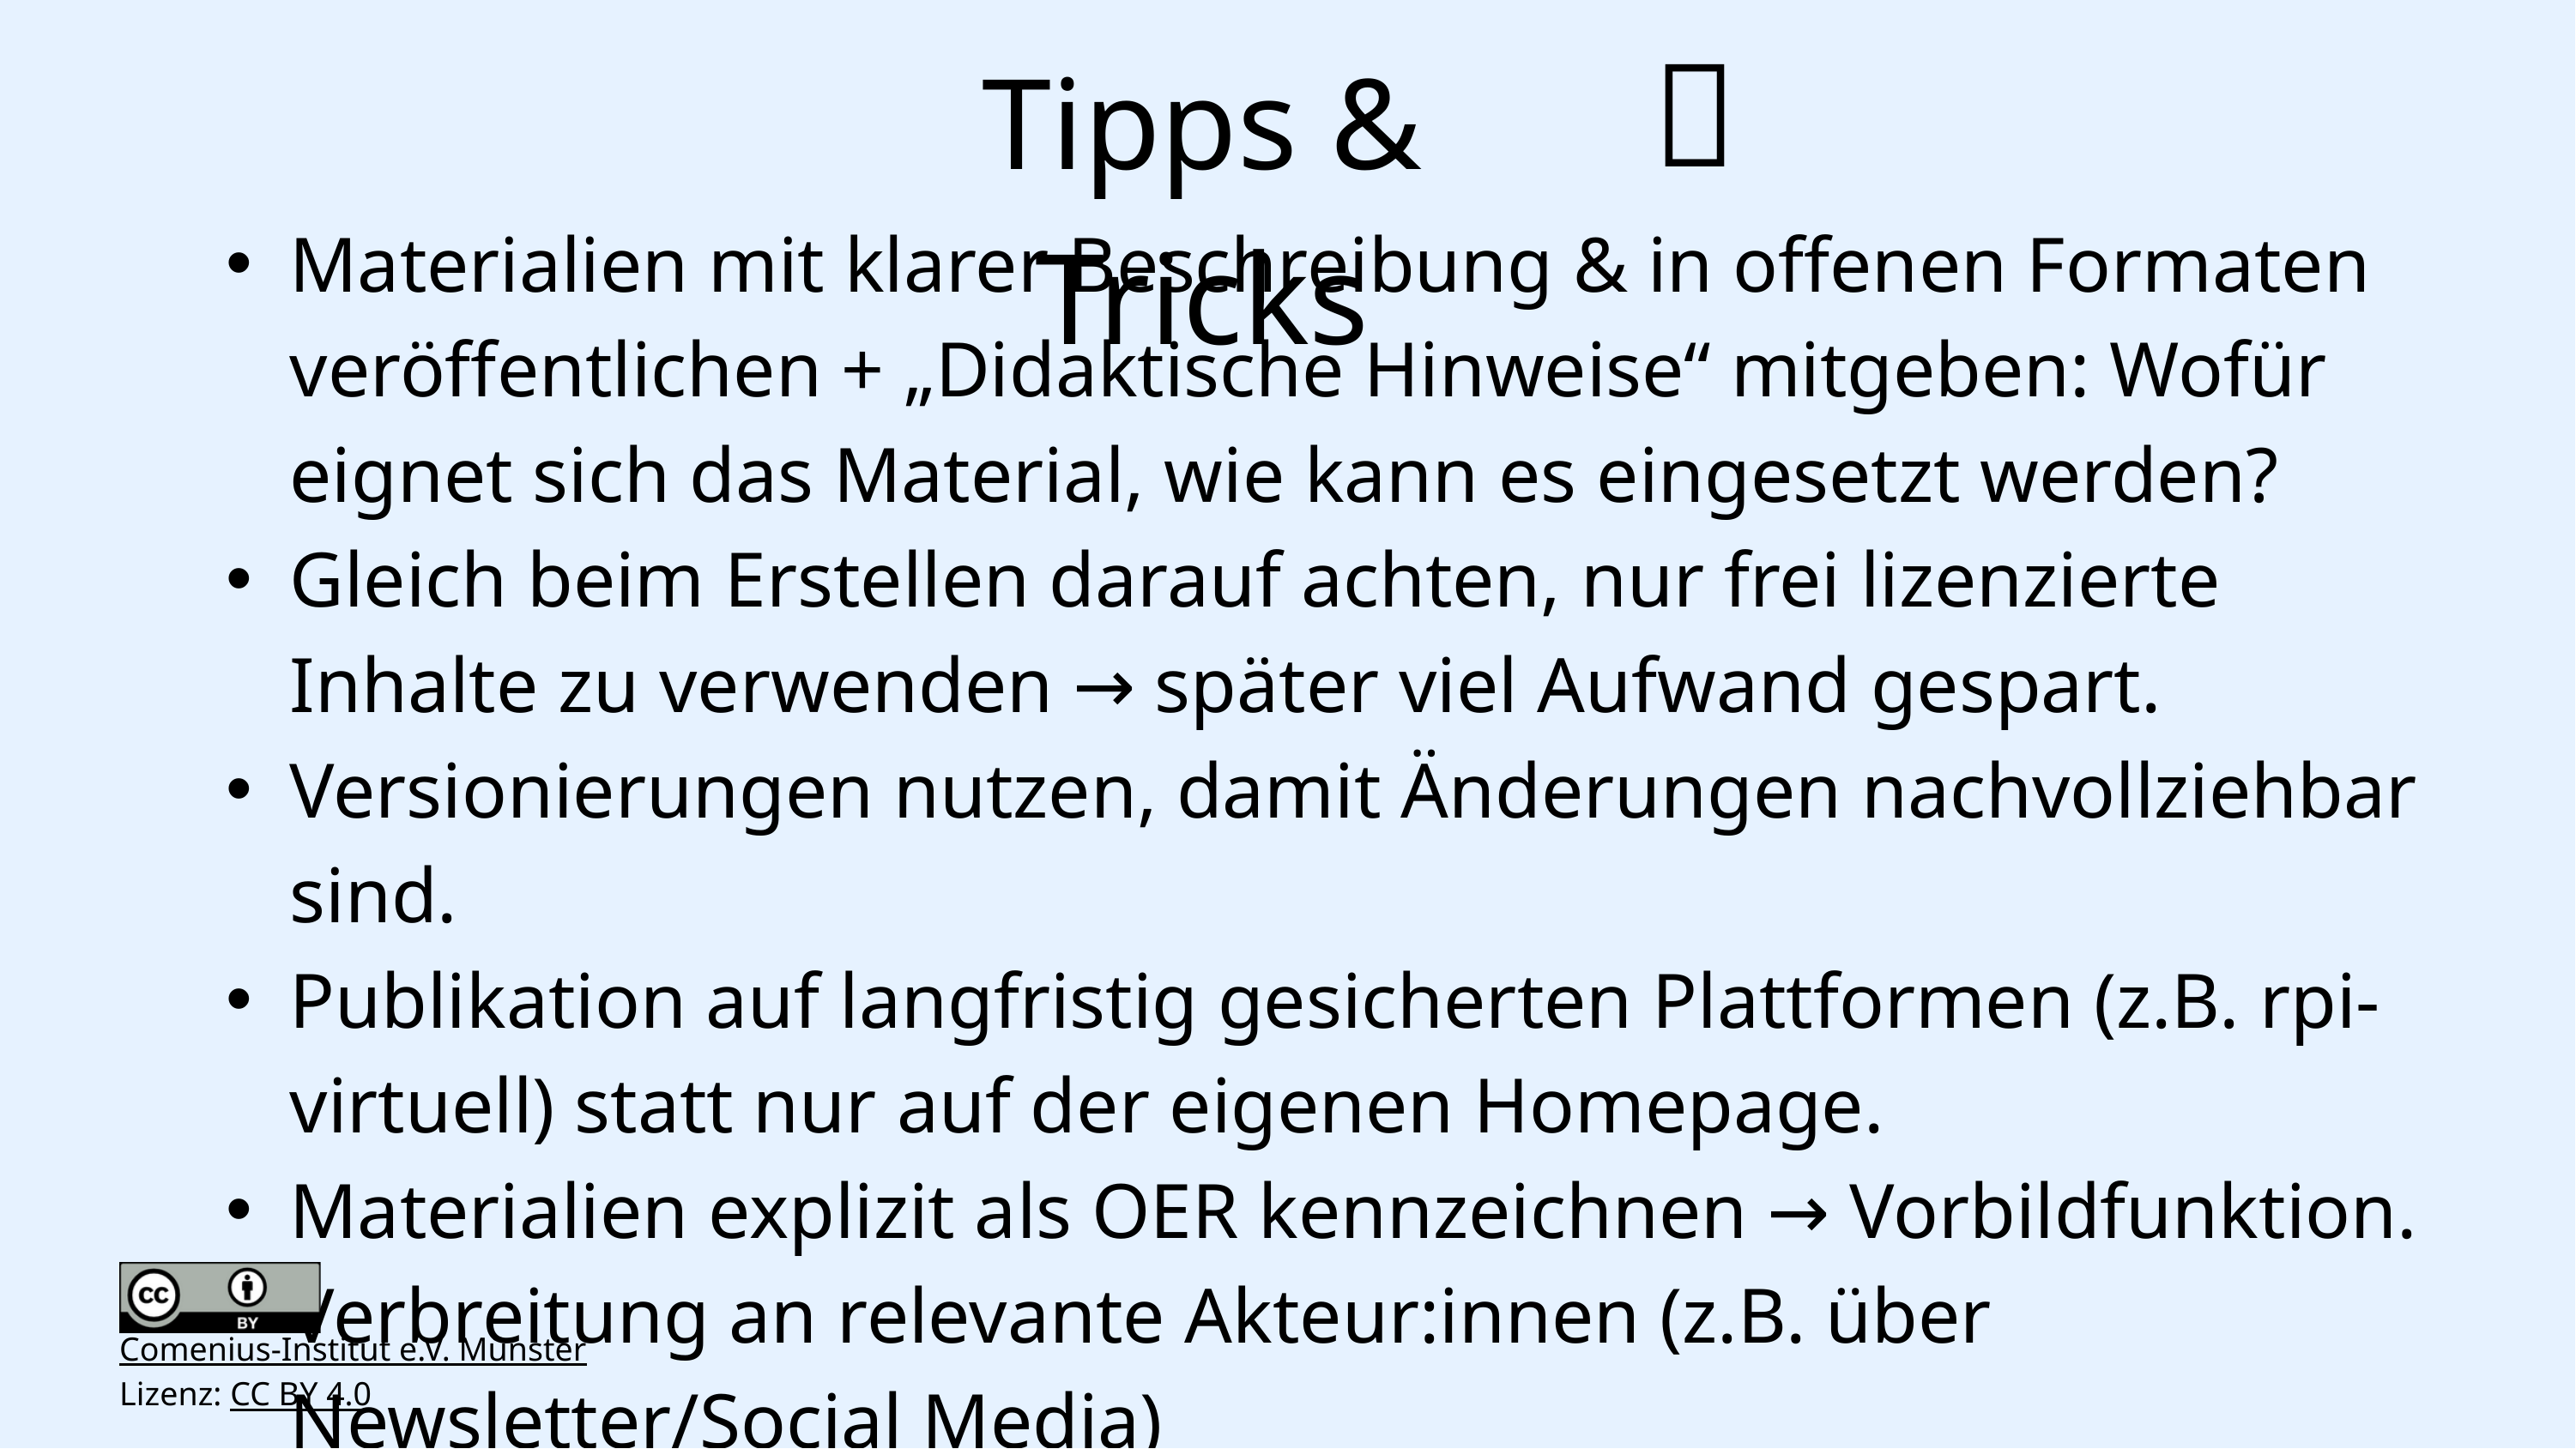

💡
Tipps & Tricks
Materialien mit klarer Beschreibung & in offenen Formaten veröffentlichen + „Didaktische Hinweise“ mitgeben: Wofür eignet sich das Material, wie kann es eingesetzt werden?
Gleich beim Erstellen darauf achten, nur frei lizenzierte Inhalte zu verwenden → später viel Aufwand gespart.
Versionierungen nutzen, damit Änderungen nachvollziehbar sind.
Publikation auf langfristig gesicherten Plattformen (z.B. rpi-virtuell) statt nur auf der eigenen Homepage.
Materialien explizit als OER kennzeichnen → Vorbildfunktion.
Verbreitung an relevante Akteur:innen (z.B. über Newsletter/Social Media)
Comenius-Institut e.V. Münster
Lizenz: CC BY 4.0